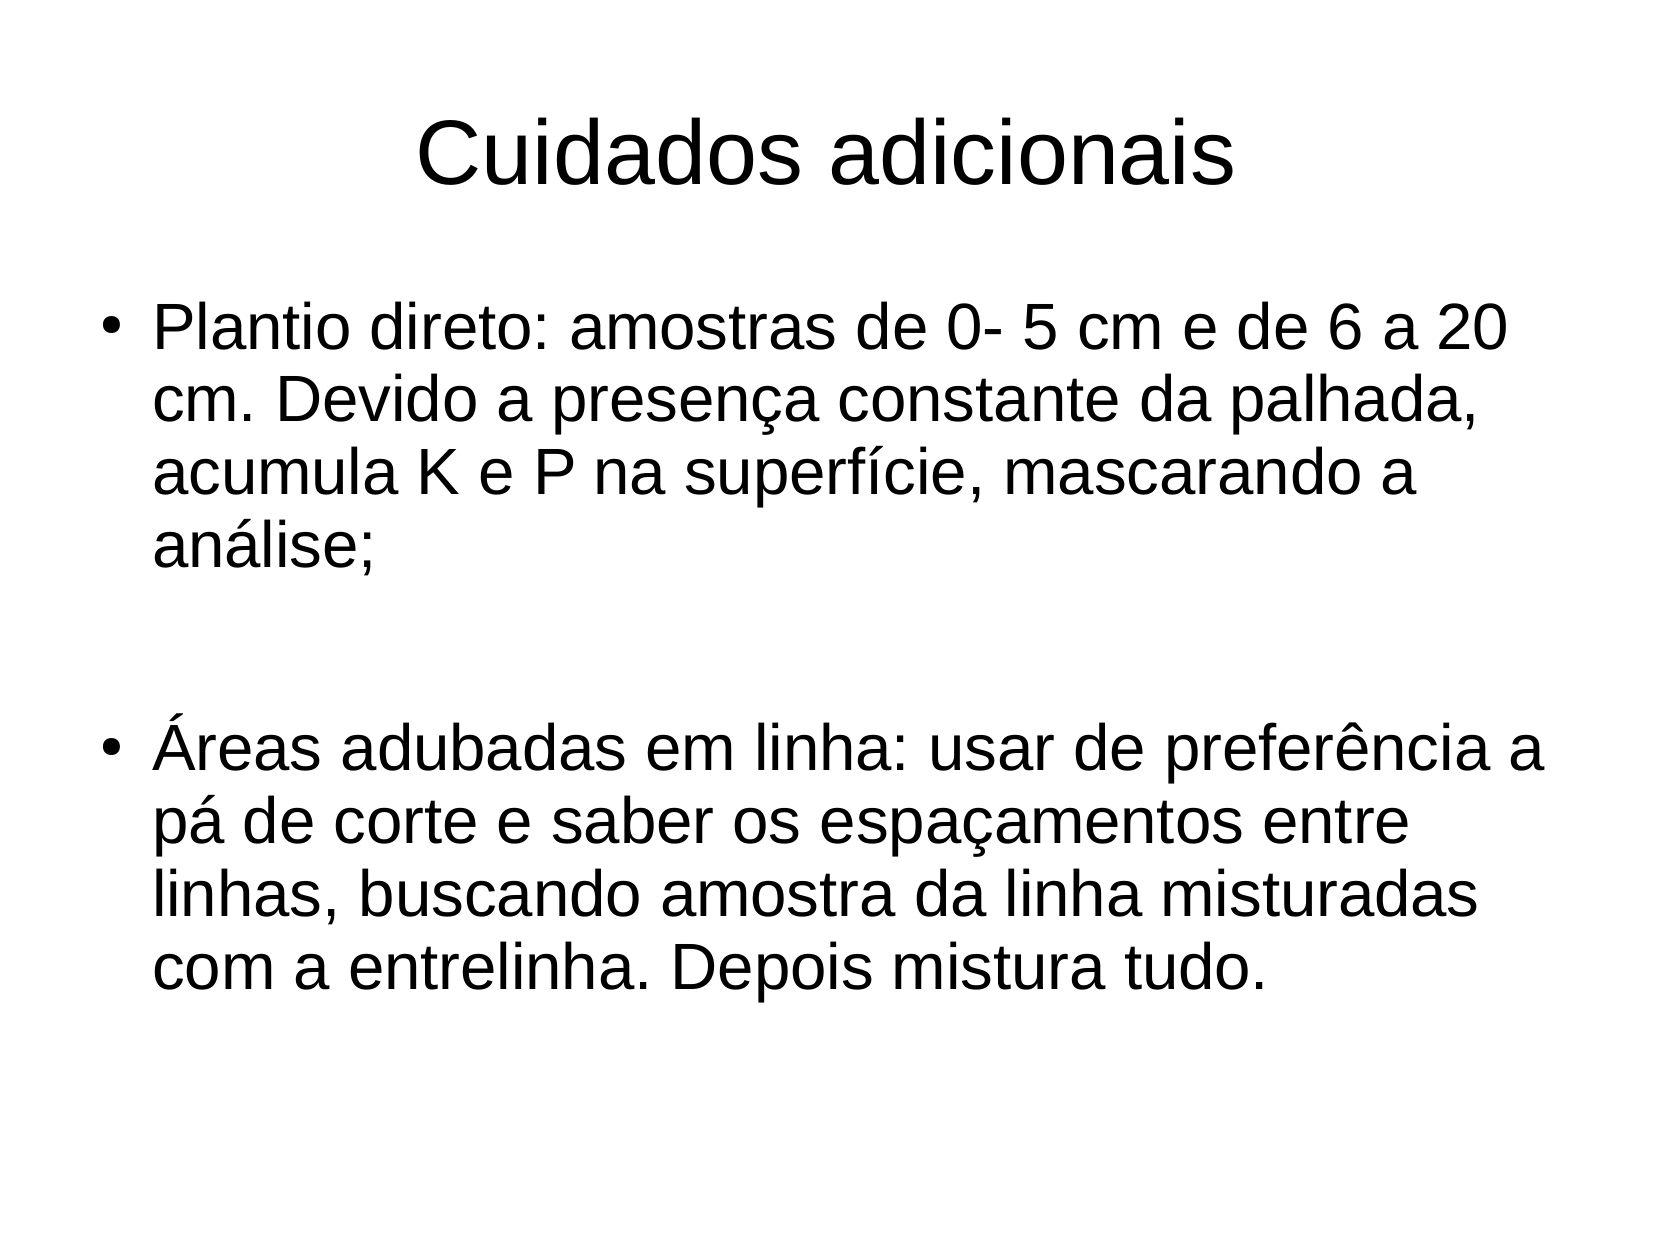

# Cuidados adicionais
Plantio direto: amostras de 0- 5 cm e de 6 a 20 cm. Devido a presença constante da palhada, acumula K e P na superfície, mascarando a análise;
Áreas adubadas em linha: usar de preferência a pá de corte e saber os espaçamentos entre linhas, buscando amostra da linha misturadas com a entrelinha. Depois mistura tudo.